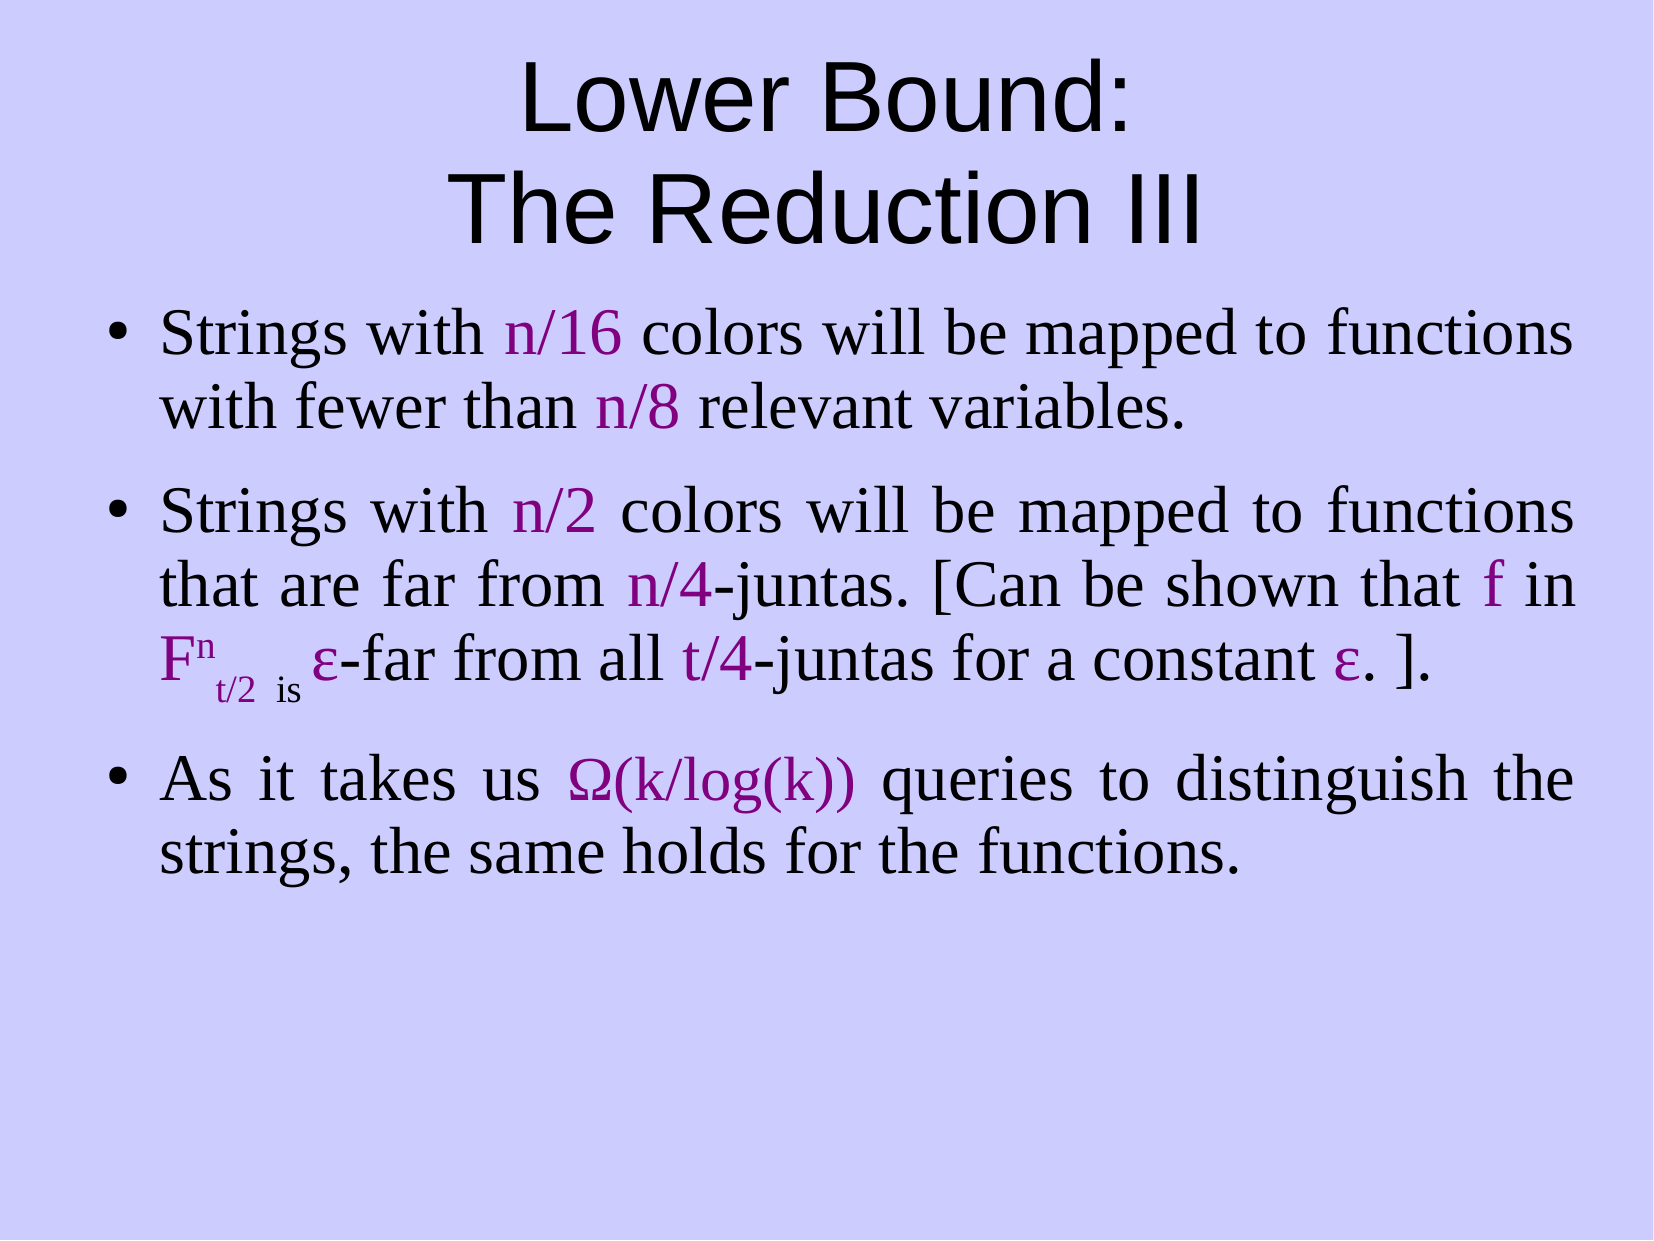

# Lower Bound: The Reduction III
Strings with n/16 colors will be mapped to functions with fewer than n/8 relevant variables.
Strings with n/2 colors will be mapped to functions that are far from n/4-juntas. [Can be shown that f in Fnt/2 is ε-far from all t/4-juntas for a constant ε. ].
As it takes us Ω(k/log(k)) queries to distinguish the strings, the same holds for the functions.